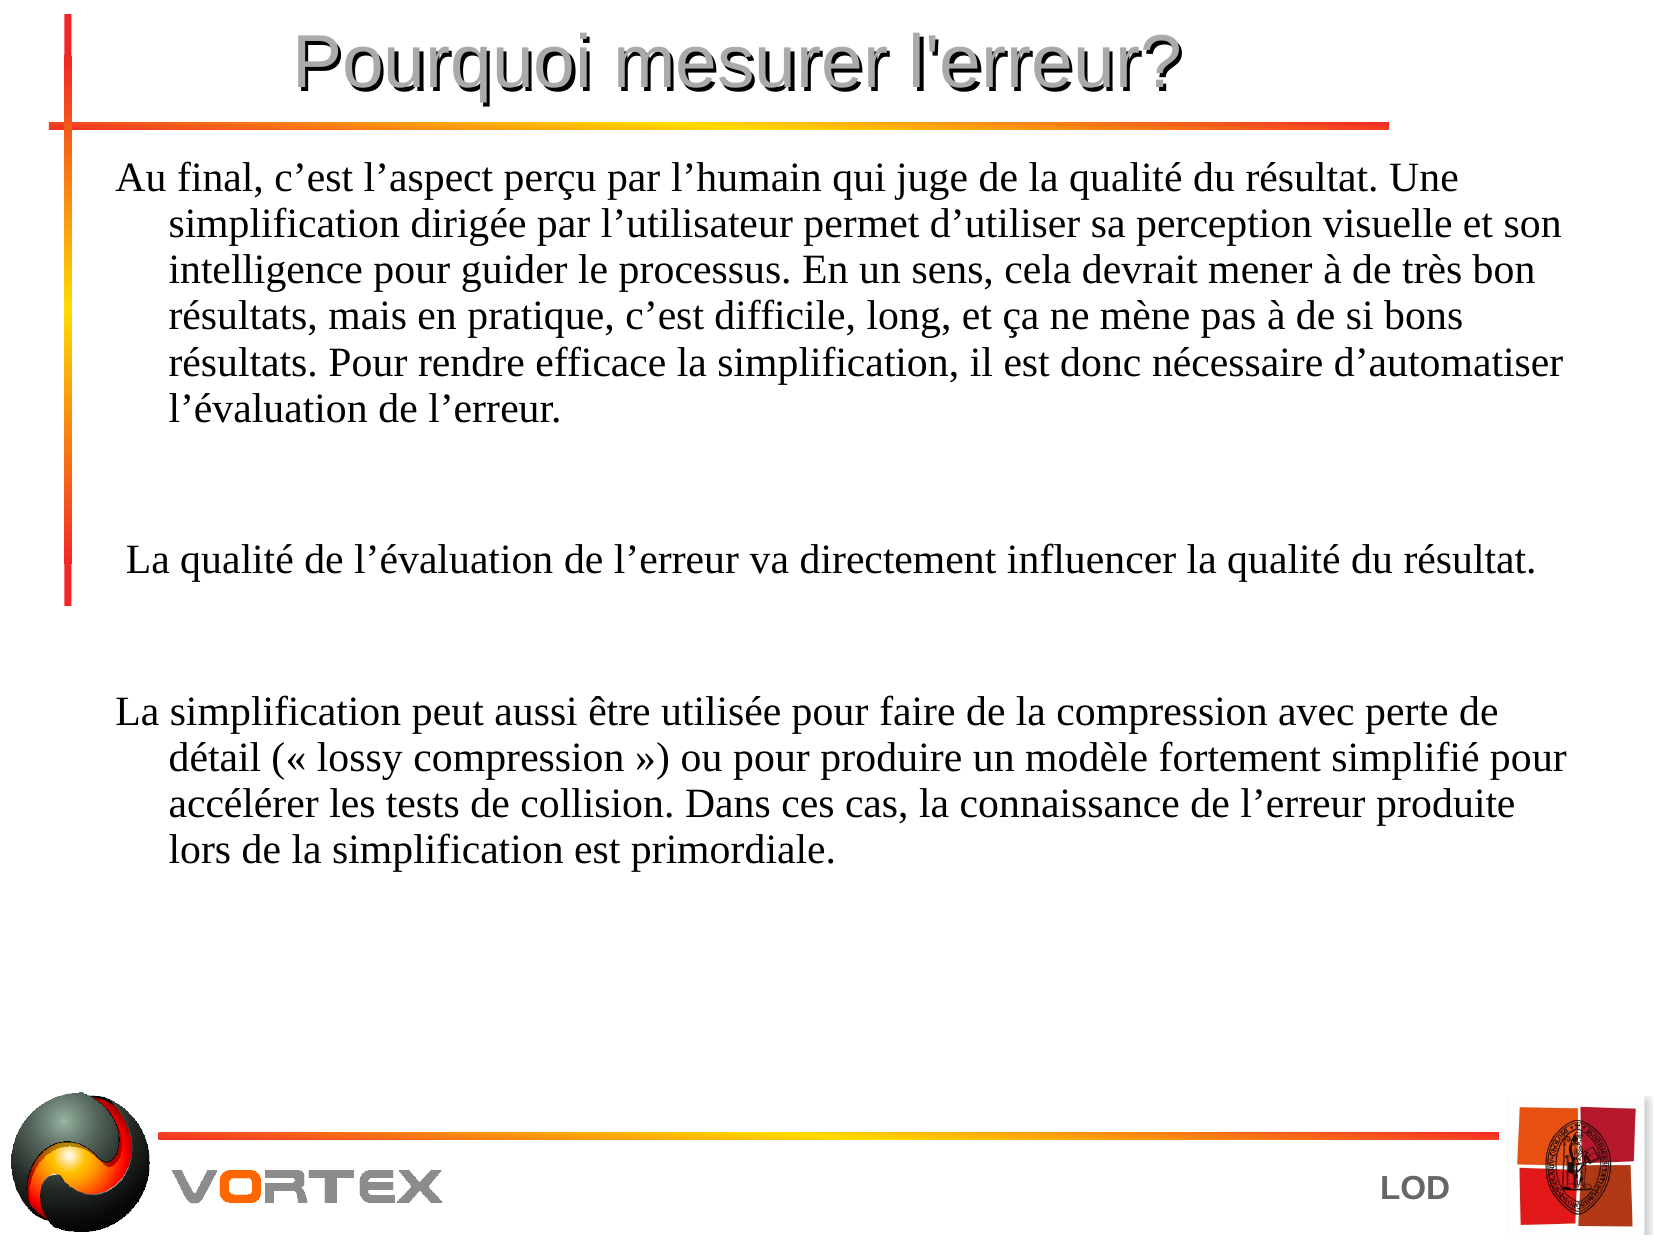

# Pourquoi mesurer l'erreur?
Au final, c’est l’aspect perçu par l’humain qui juge de la qualité du résultat. Une simplification dirigée par l’utilisateur permet d’utiliser sa perception visuelle et son intelligence pour guider le processus. En un sens, cela devrait mener à de très bon résultats, mais en pratique, c’est difficile, long, et ça ne mène pas à de si bons résultats. Pour rendre efficace la simplification, il est donc nécessaire d’automatiser l’évaluation de l’erreur.
 La qualité de l’évaluation de l’erreur va directement influencer la qualité du résultat.
La simplification peut aussi être utilisée pour faire de la compression avec perte de détail (« lossy compression ») ou pour produire un modèle fortement simplifié pour accélérer les tests de collision. Dans ces cas, la connaissance de l’erreur produite lors de la simplification est primordiale.